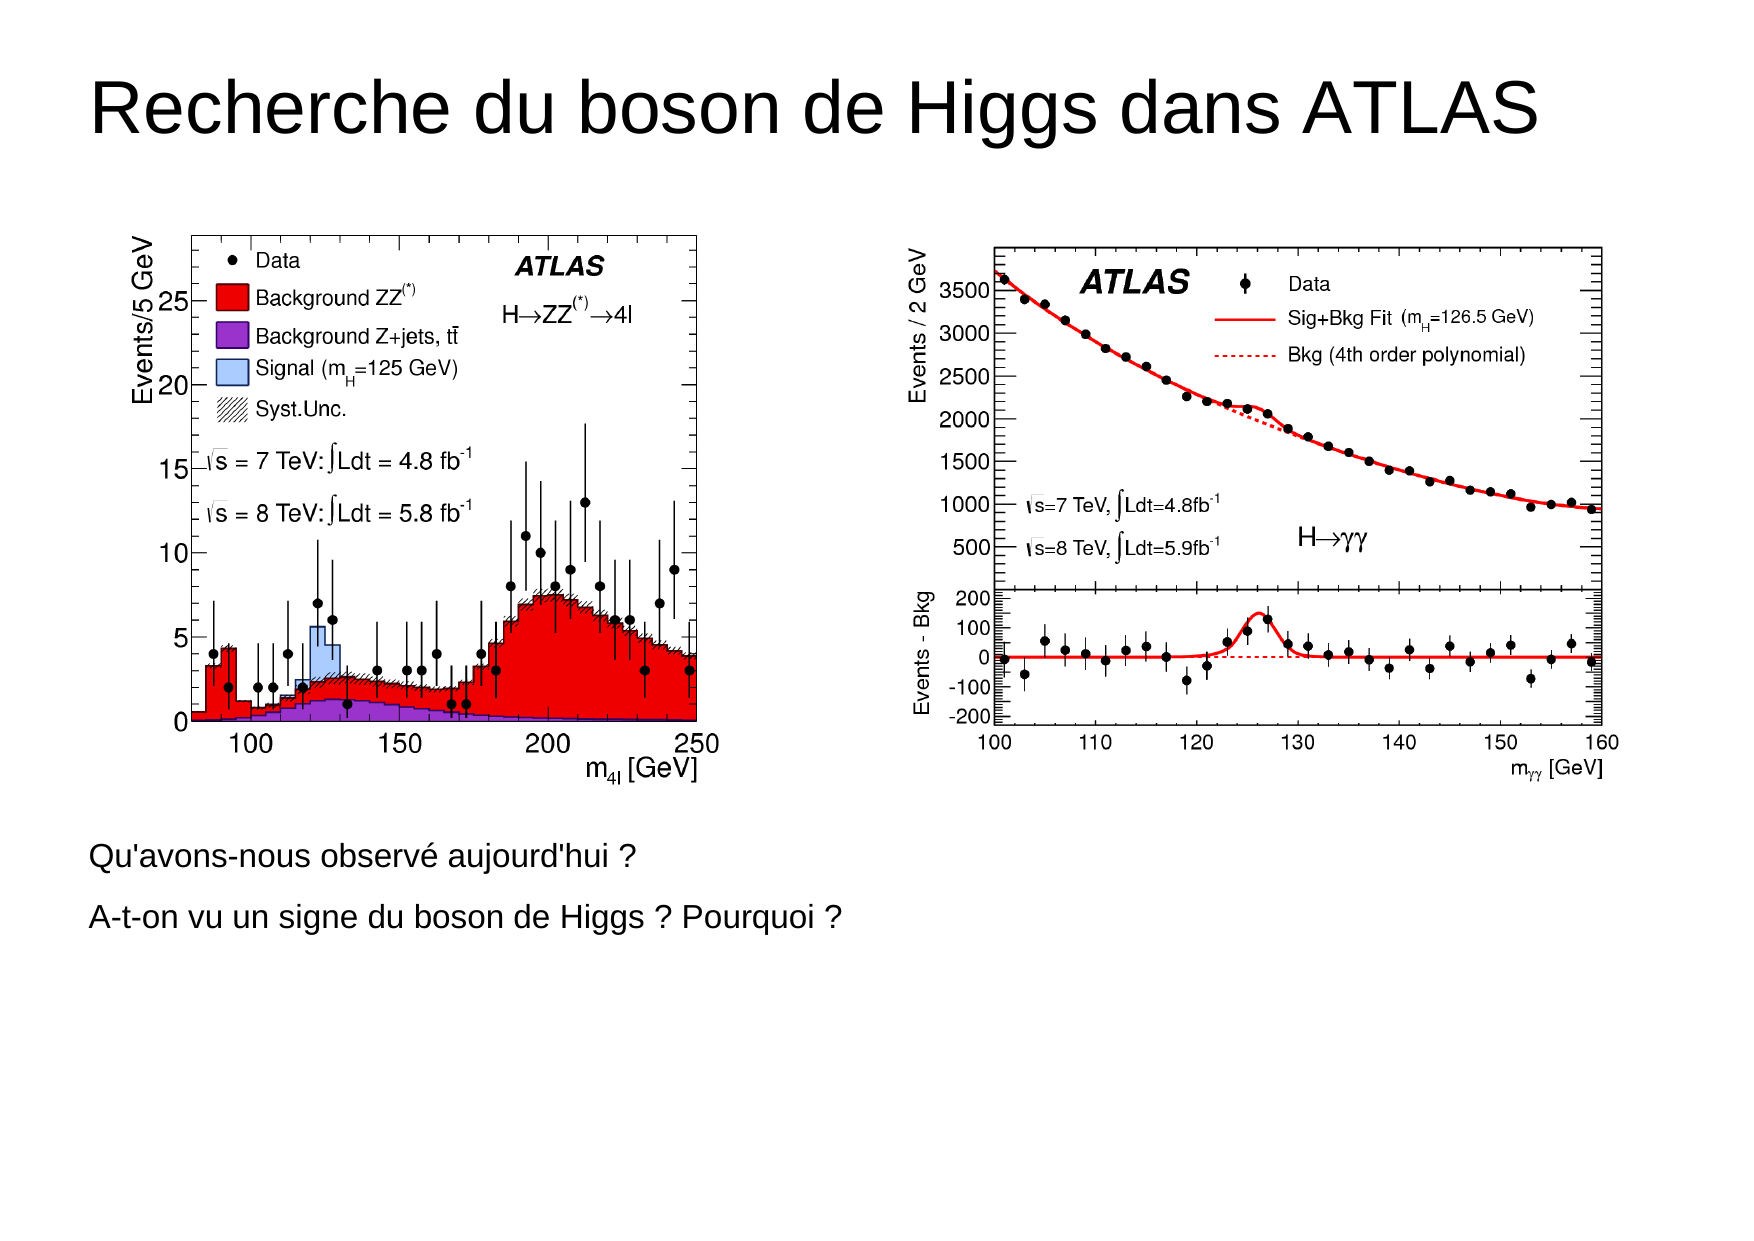

# Recherche du boson de Higgs dans ATLAS
Qu'avons-nous observé aujourd'hui ?
A-t-on vu un signe du boson de Higgs ? Pourquoi ?